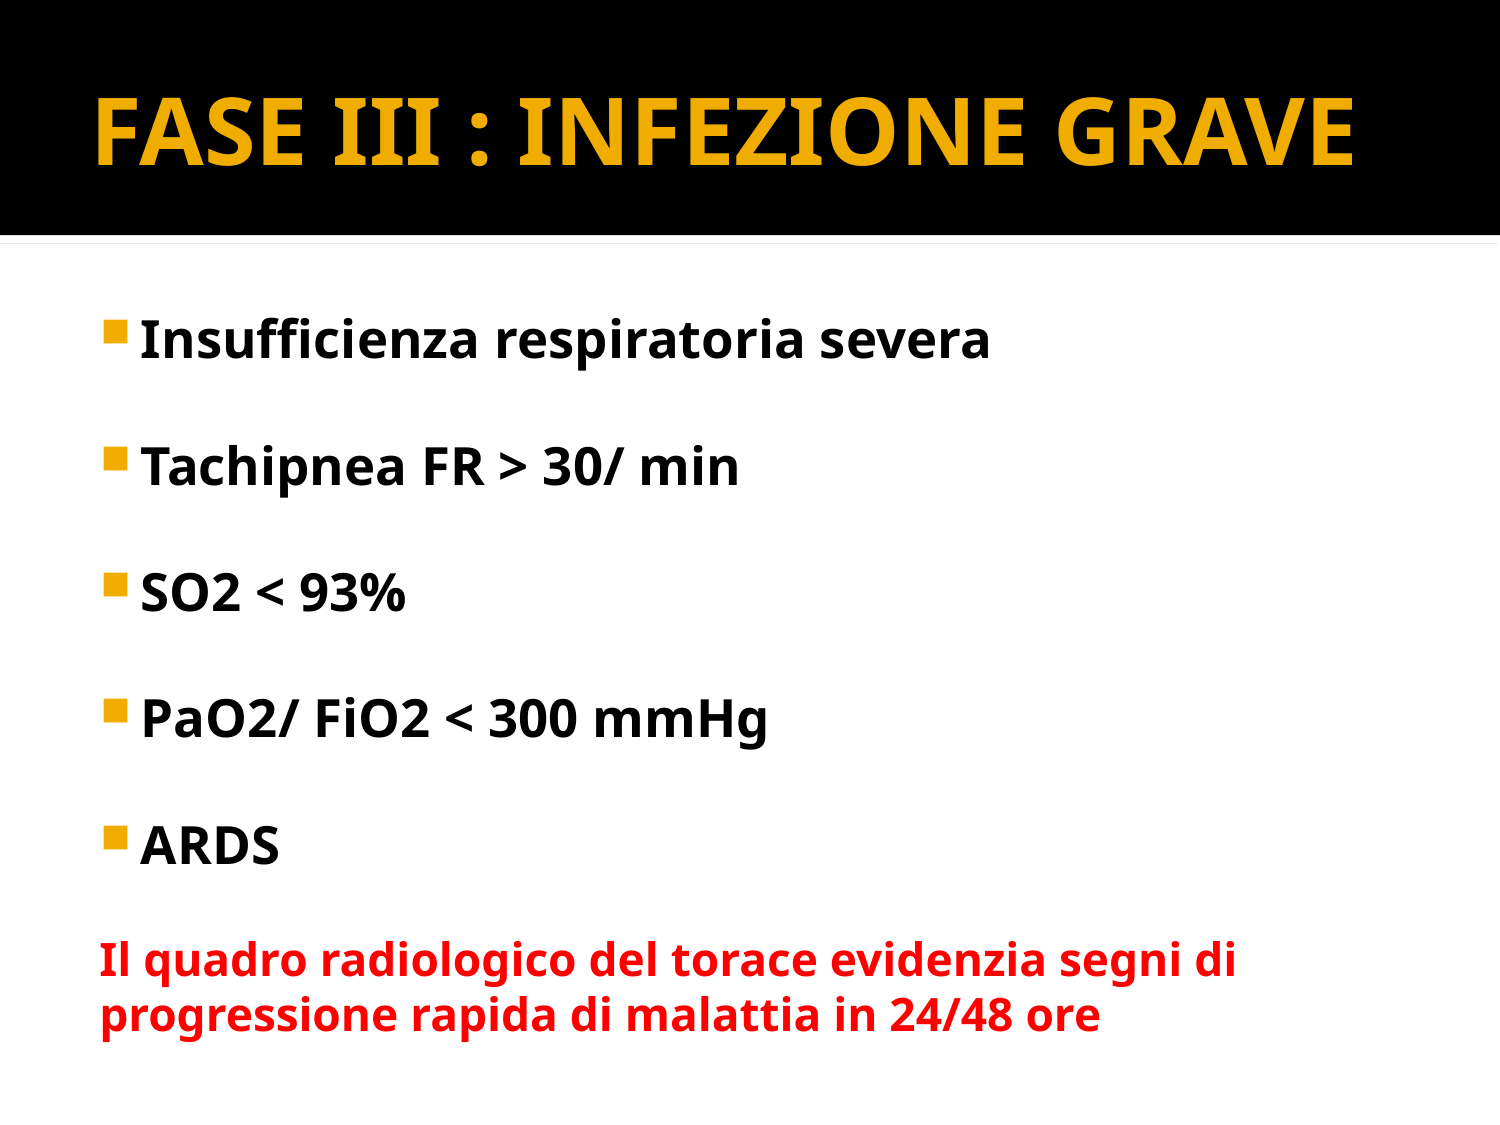

# FASE III : INFEZIONE GRAVE
Insufficienza respiratoria severa
Tachipnea FR > 30/ min
SO2 < 93%
PaO2/ FiO2 < 300 mmHg
ARDS
Il quadro radiologico del torace evidenzia segni di progressione rapida di malattia in 24/48 ore